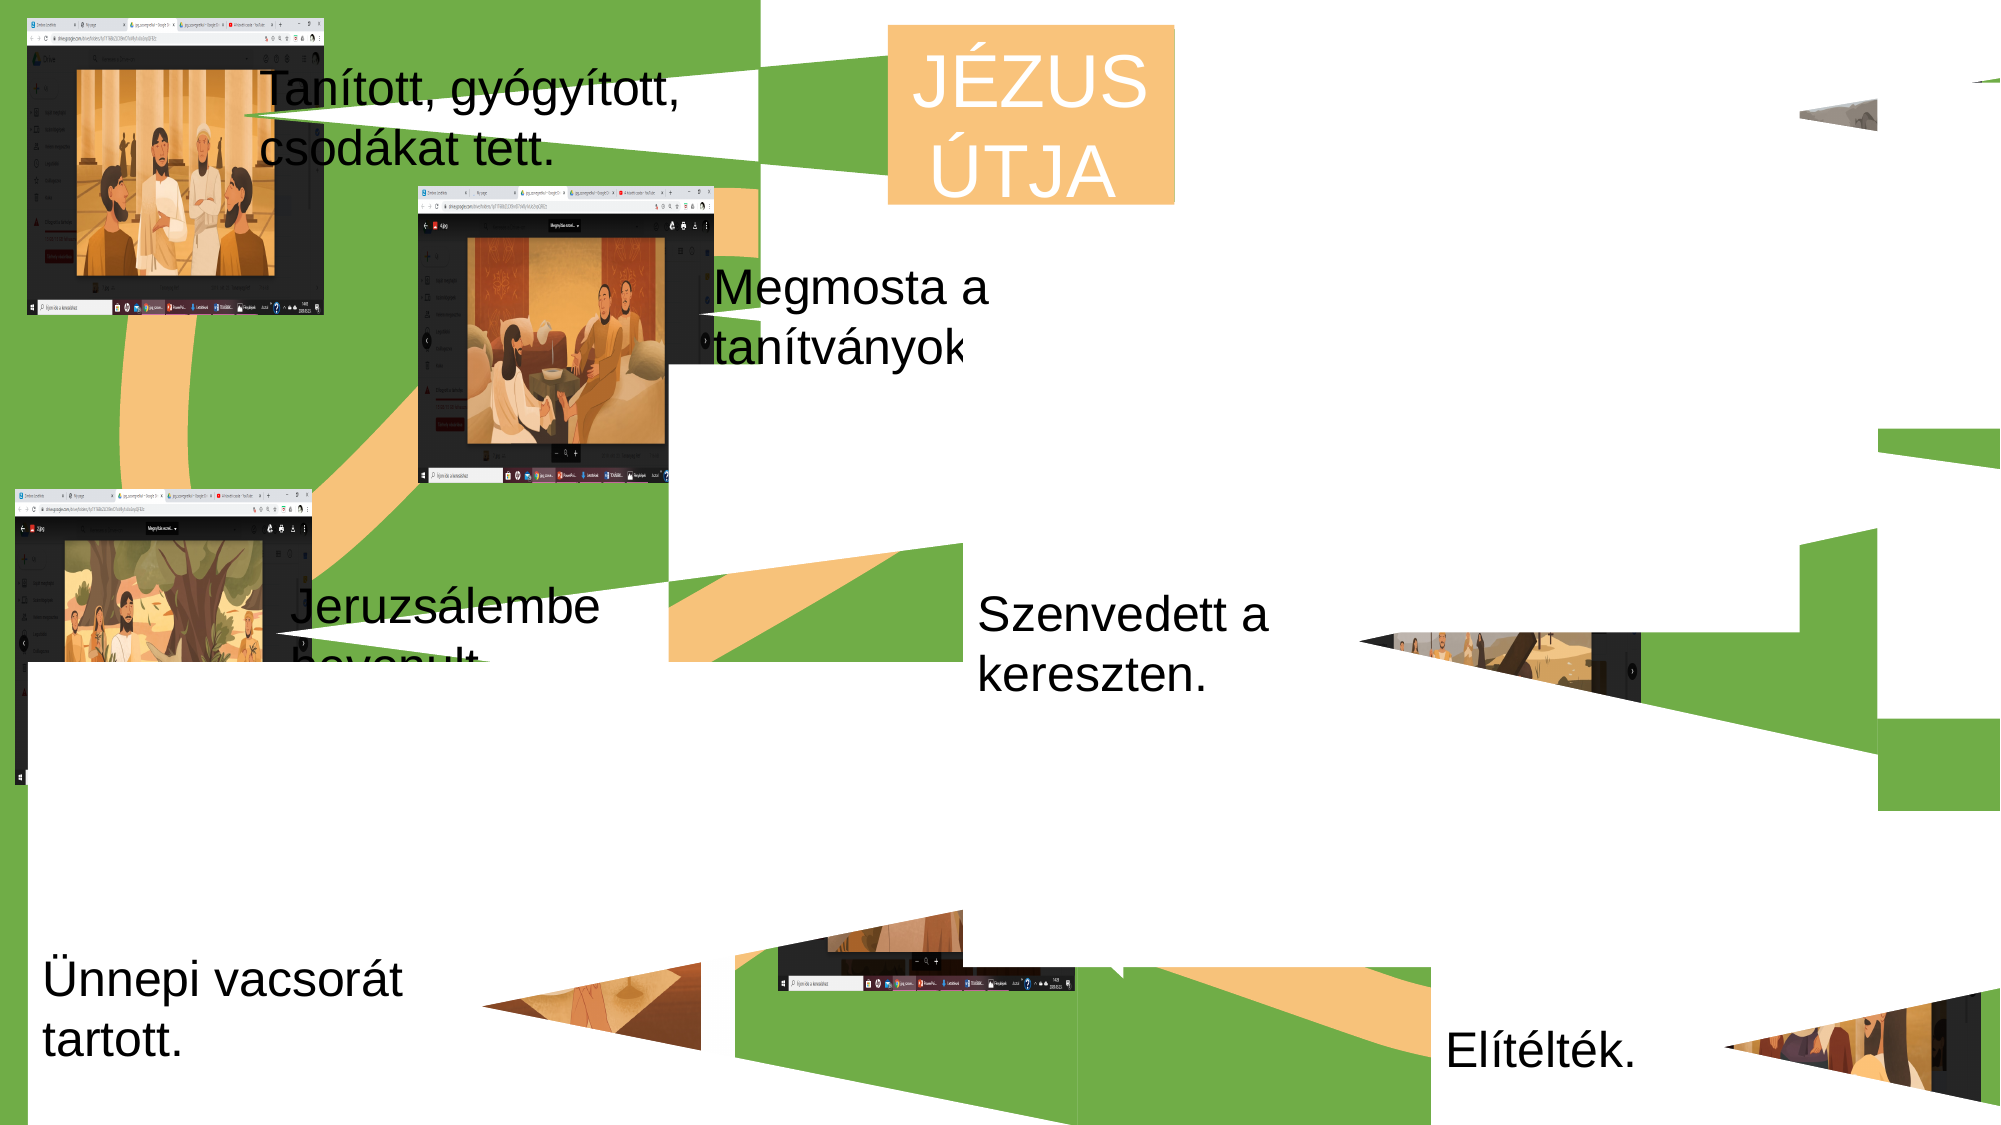

FELTÁMADT.
Tanított, gyógyított, csodákat tett.
JÉZUS
ÚTJA
Megmosta a tanítványok lábát.
Meghalt és eltemették.
Jeruzsálembe
bevonult.
Szenvedett a kereszten.
Letartóztatták.
Ünnepi vacsorát tartott.
Elítélték.